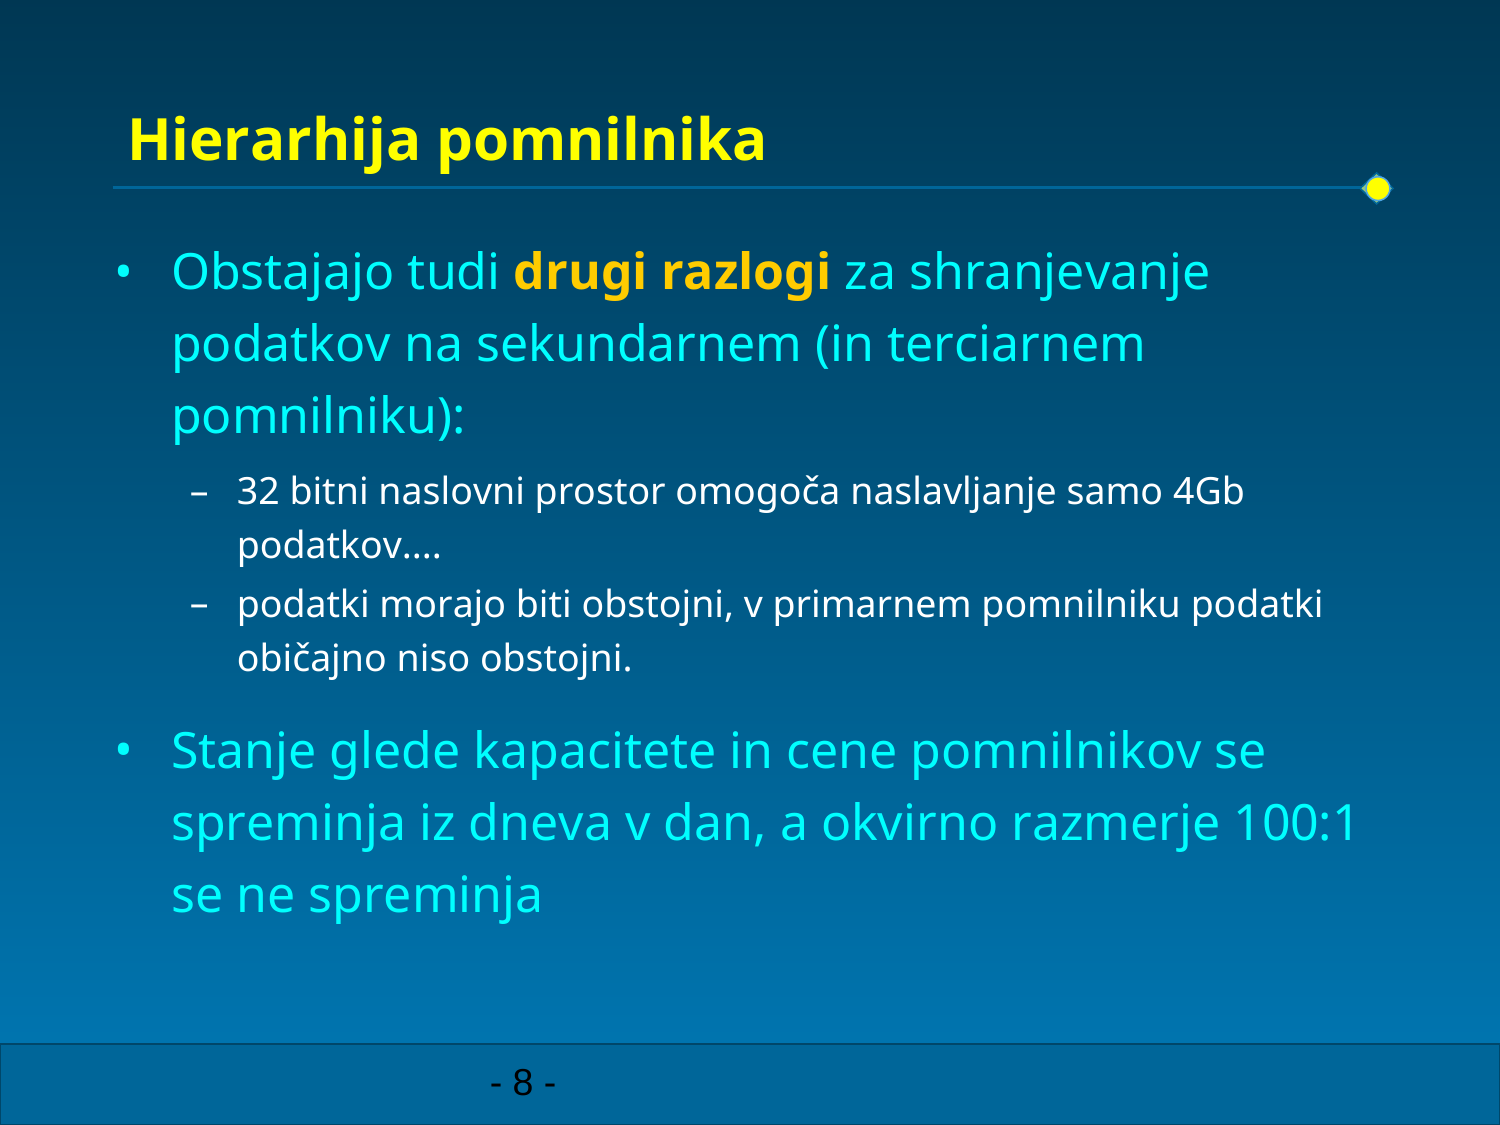

# Hierarhija pomnilnika
Obstajajo tudi drugi razlogi za shranjevanje podatkov na sekundarnem (in terciarnem pomnilniku):
32 bitni naslovni prostor omogoča naslavljanje samo 4Gb podatkov....
podatki morajo biti obstojni, v primarnem pomnilniku podatki običajno niso obstojni.
Stanje glede kapacitete in cene pomnilnikov se spreminja iz dneva v dan, a okvirno razmerje 100:1 se ne spreminja